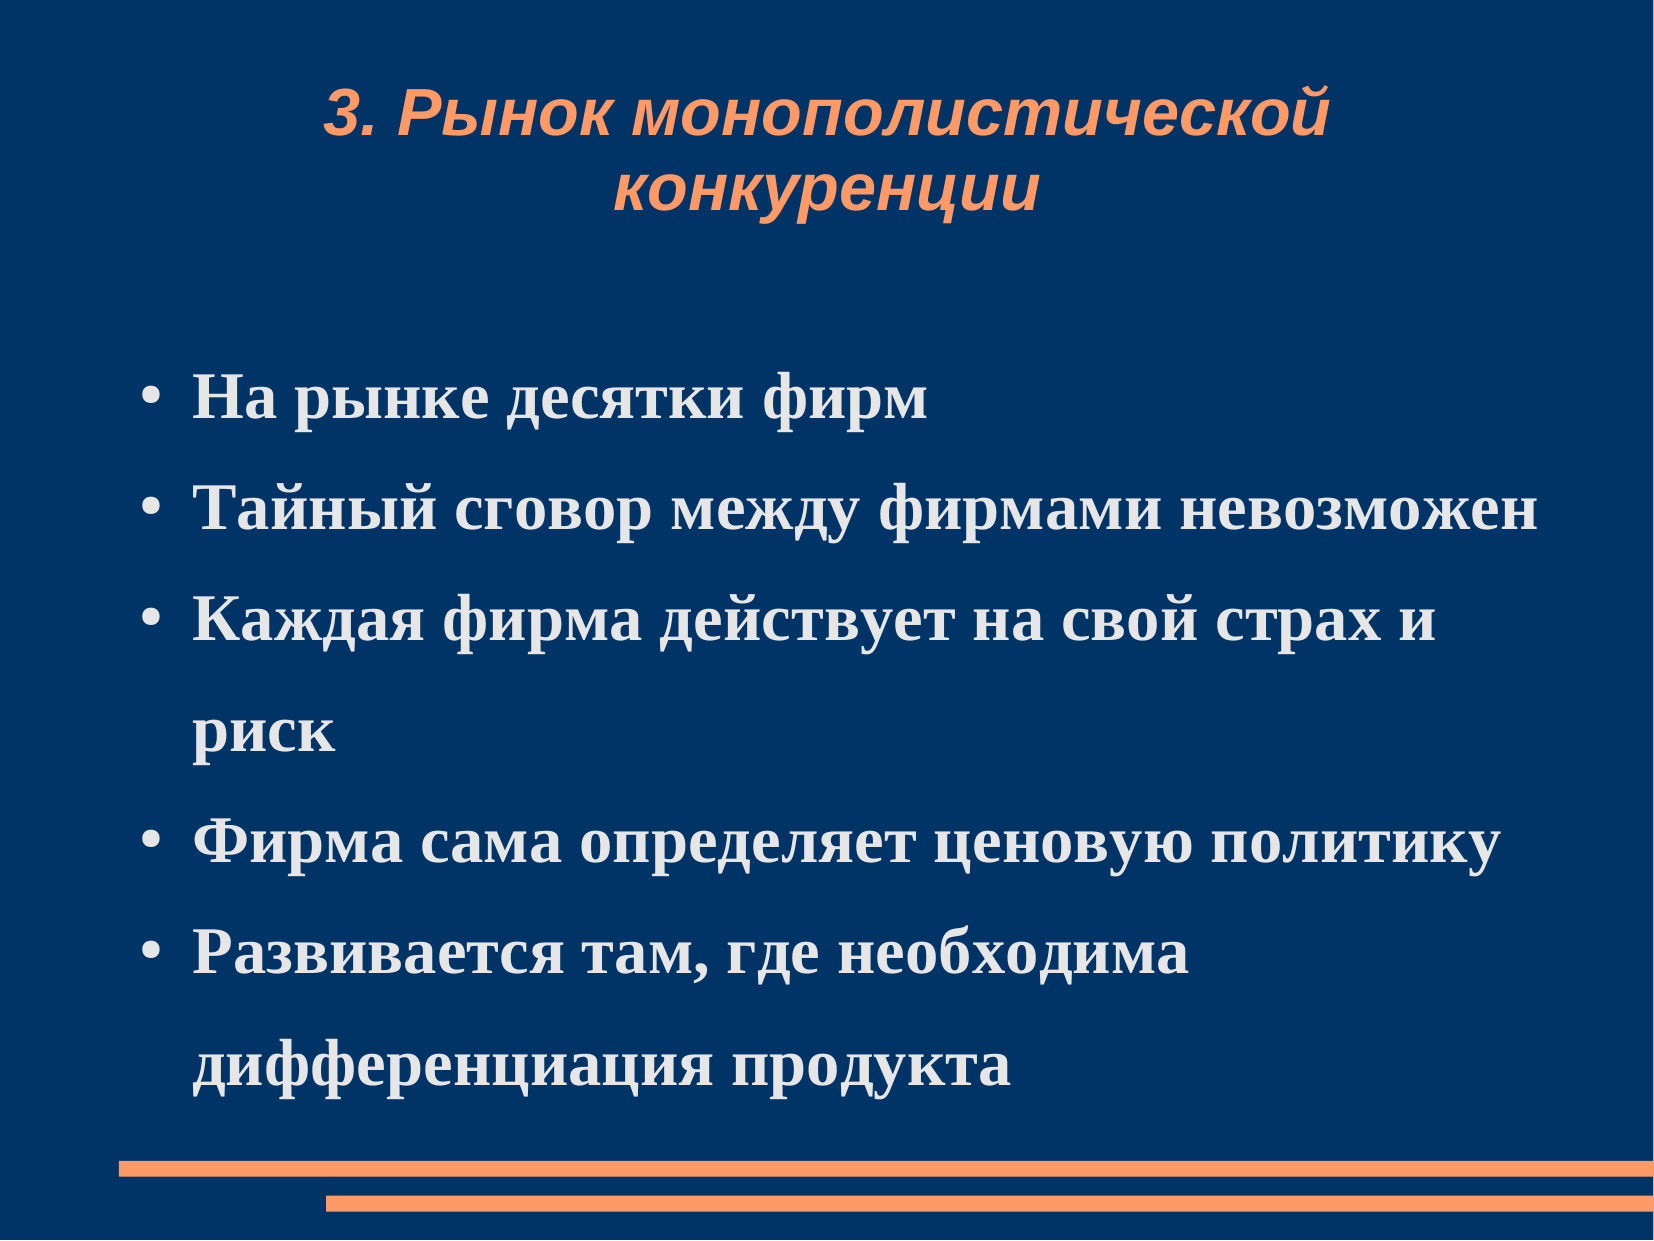

# 3. Рынок монополистической конкуренции
На рынке десятки фирм
Тайный сговор между фирмами невозможен
Каждая фирма действует на свой страх и риск
Фирма сама определяет ценовую политику
Развивается там, где необходима дифференциация продукта